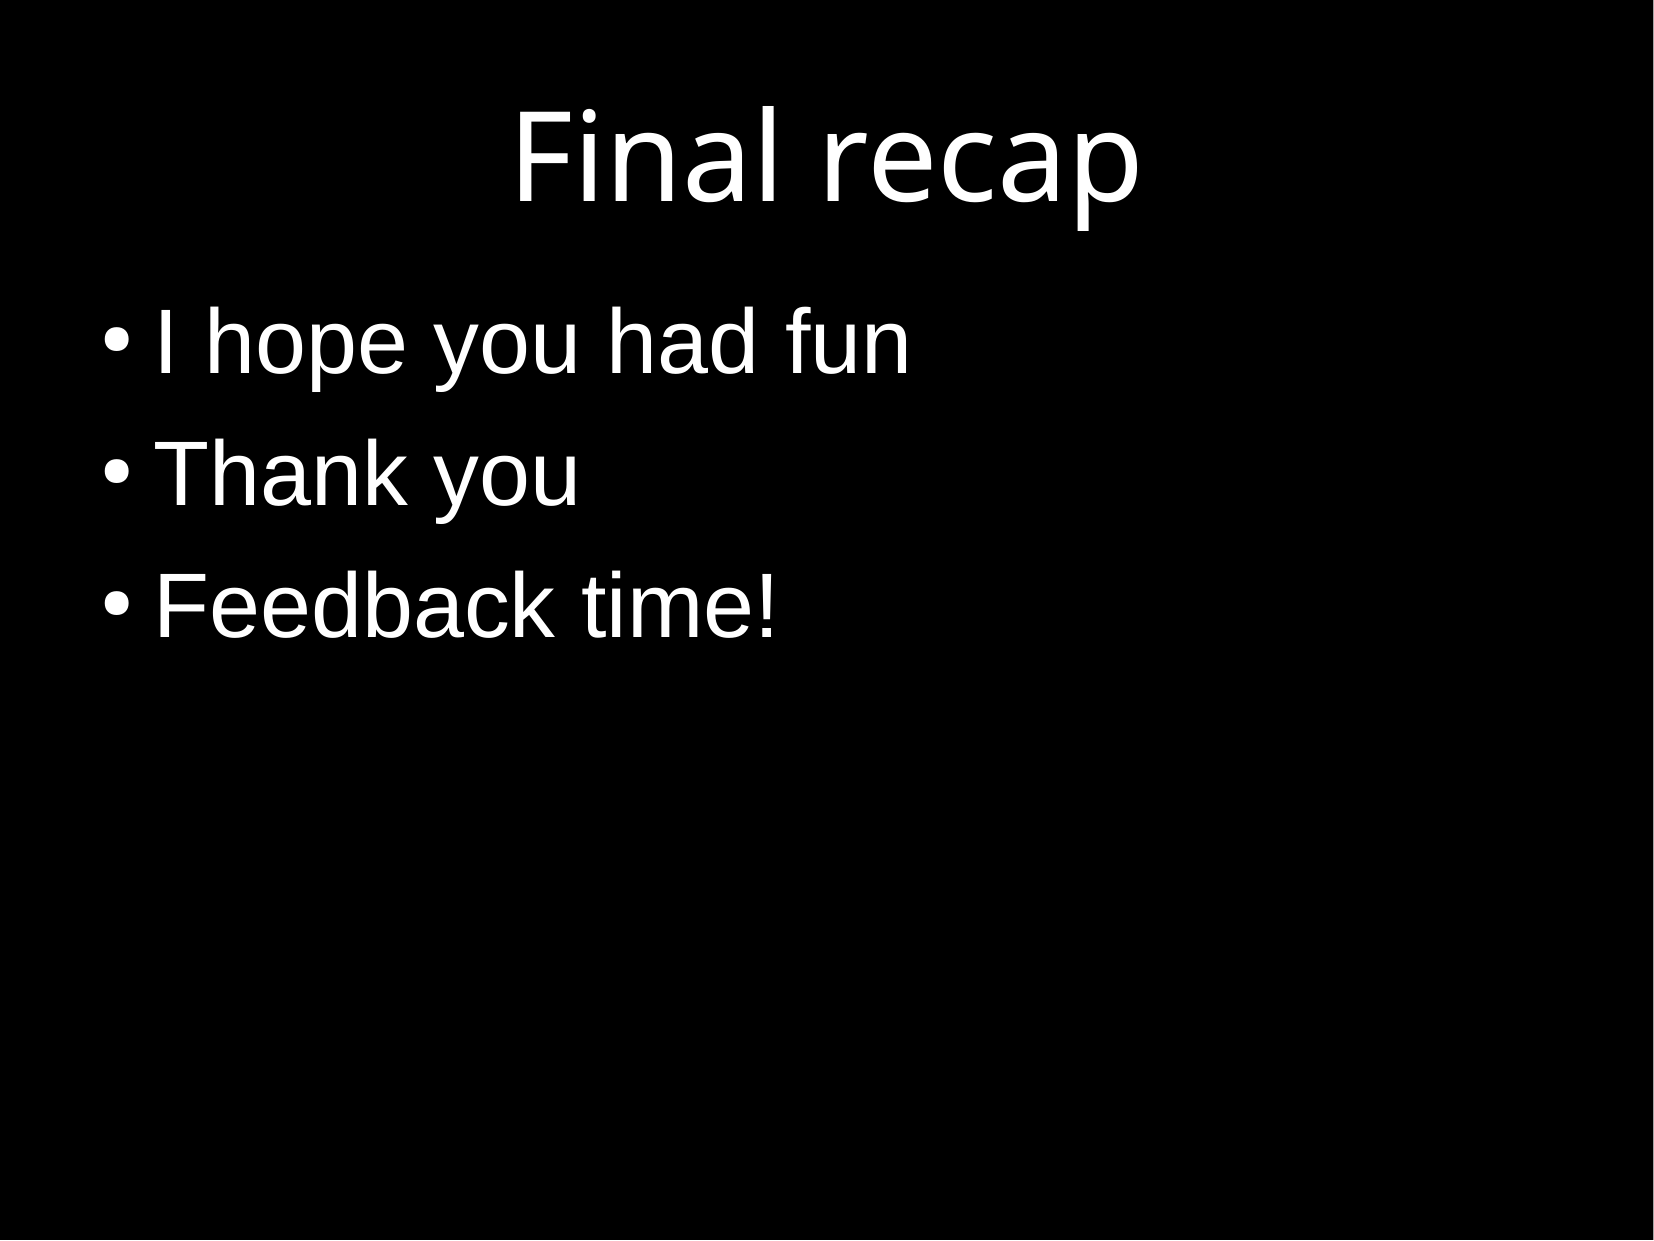

# Final recap
I hope you had fun
Thank you
Feedback time!